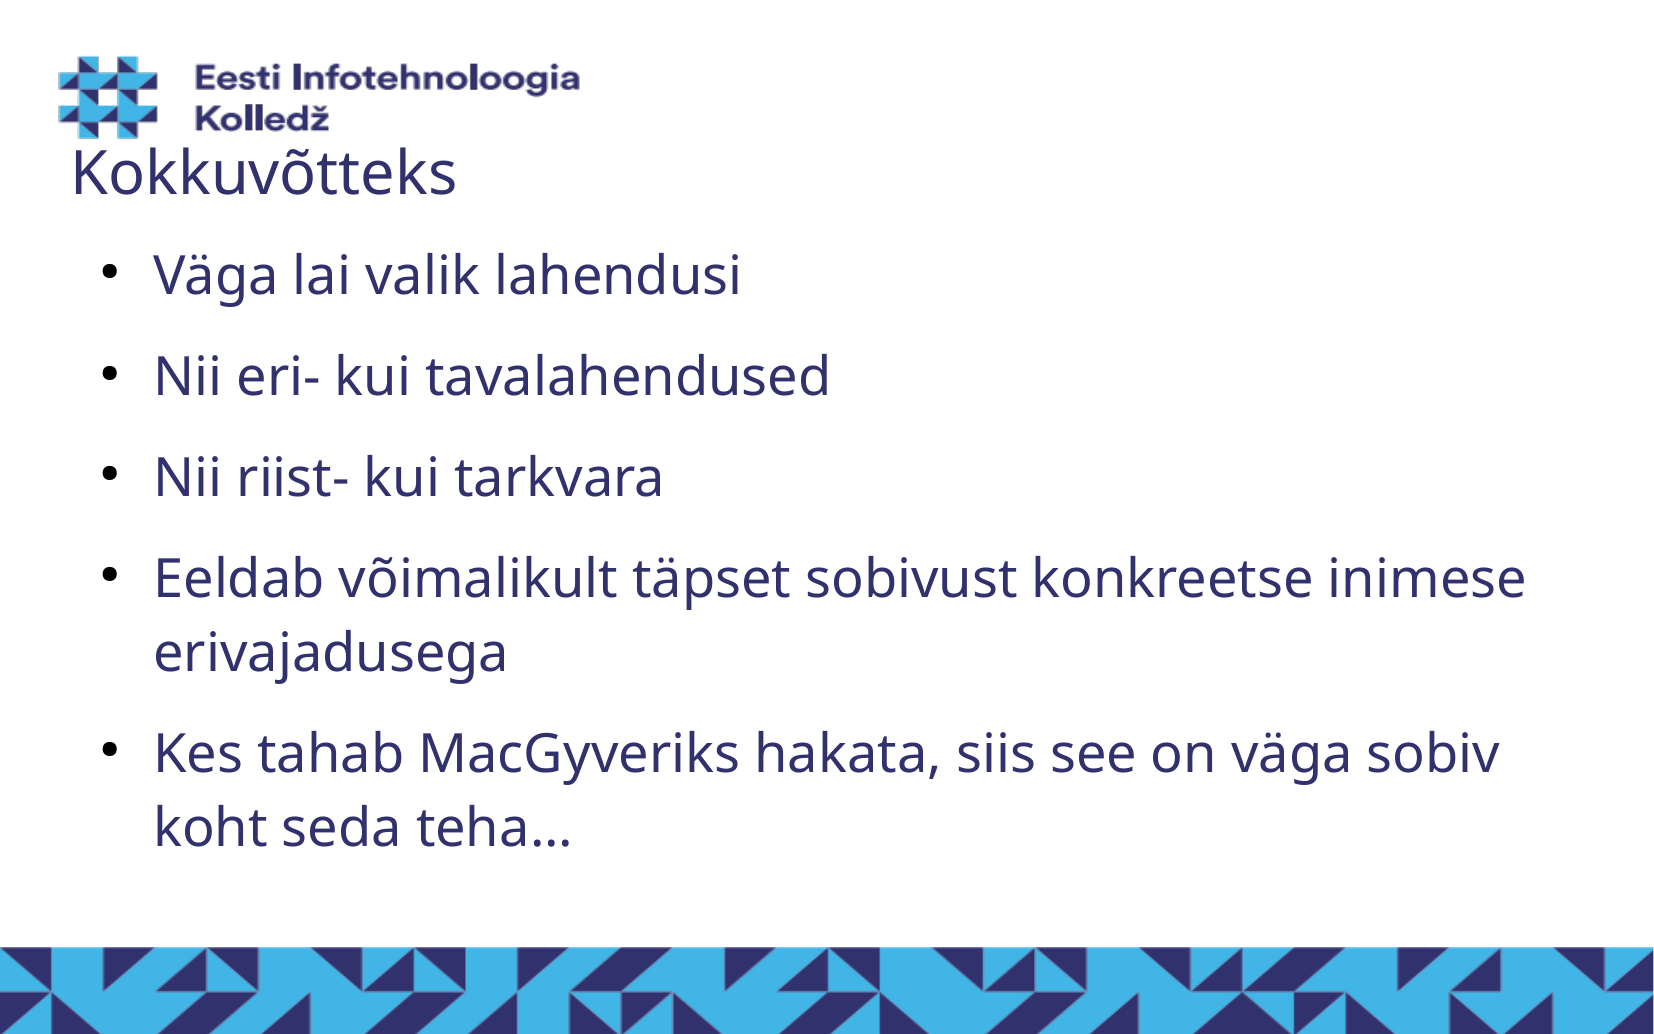

# Kokkuvõtteks
Väga lai valik lahendusi
Nii eri- kui tavalahendused
Nii riist- kui tarkvara
Eeldab võimalikult täpset sobivust konkreetse inimese erivajadusega
Kes tahab MacGyveriks hakata, siis see on väga sobiv koht seda teha...